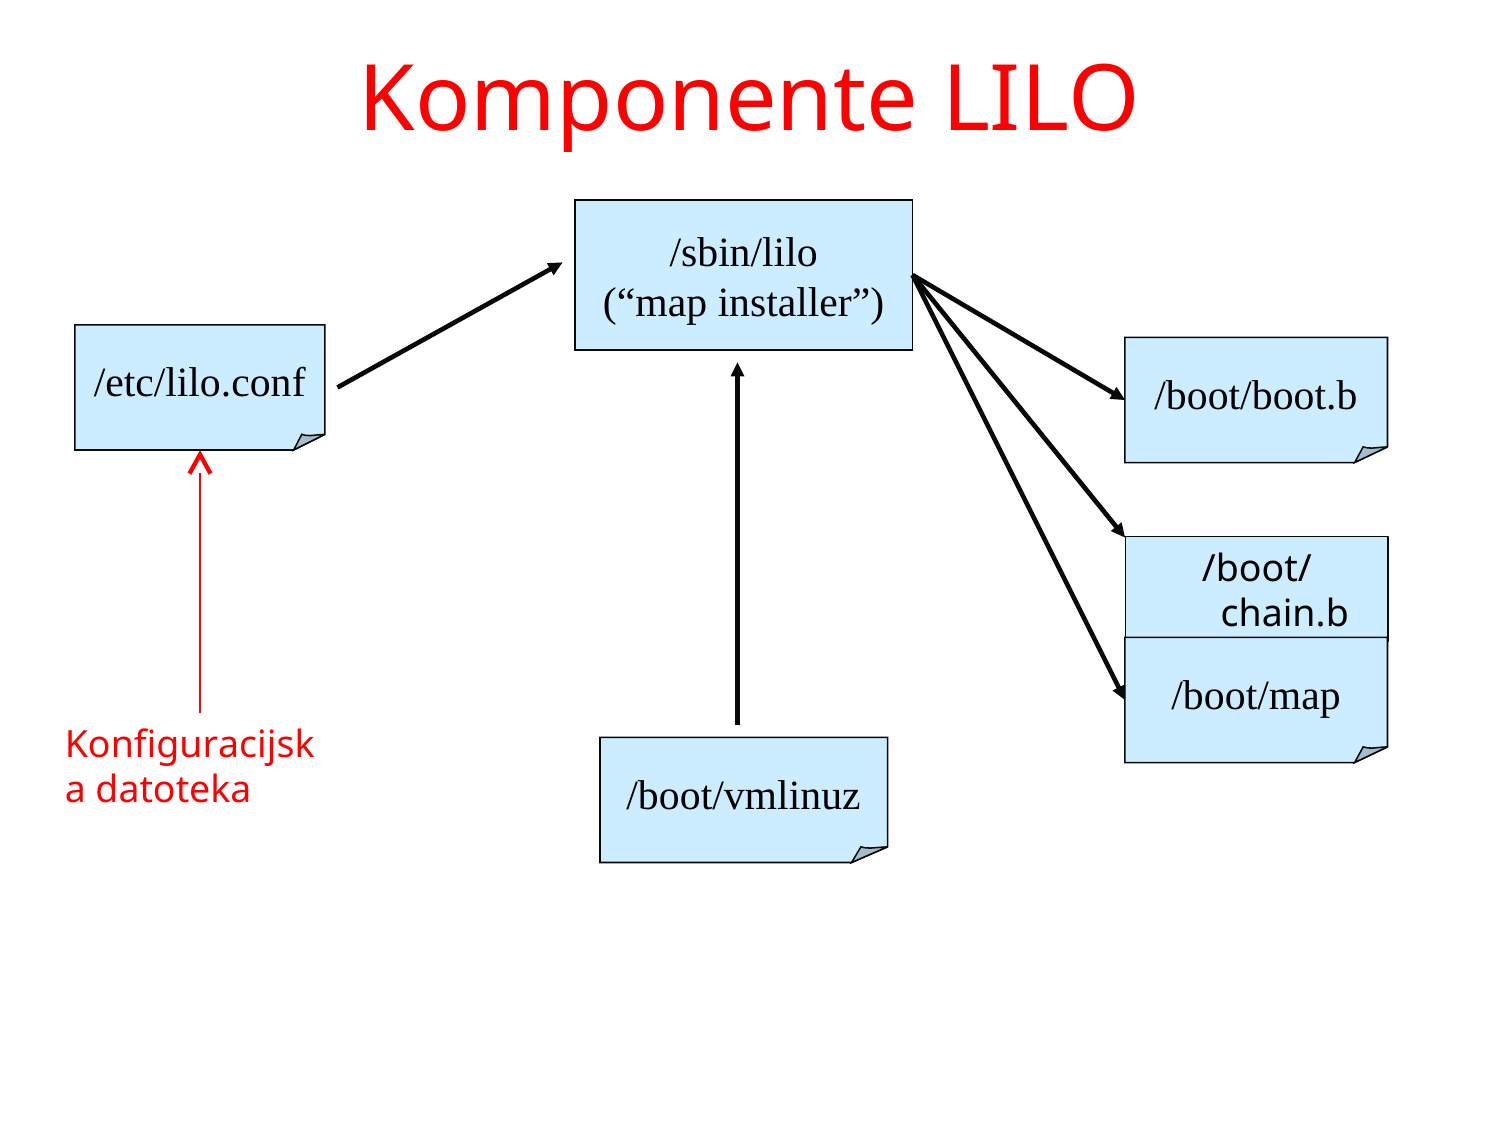

# Komponente LILO
/sbin/lilo
(“map installer”)
/etc/lilo.conf
/boot/boot.b
Konfiguracijska datoteka
/boot/chain.b
/boot/map
/boot/vmlinuz